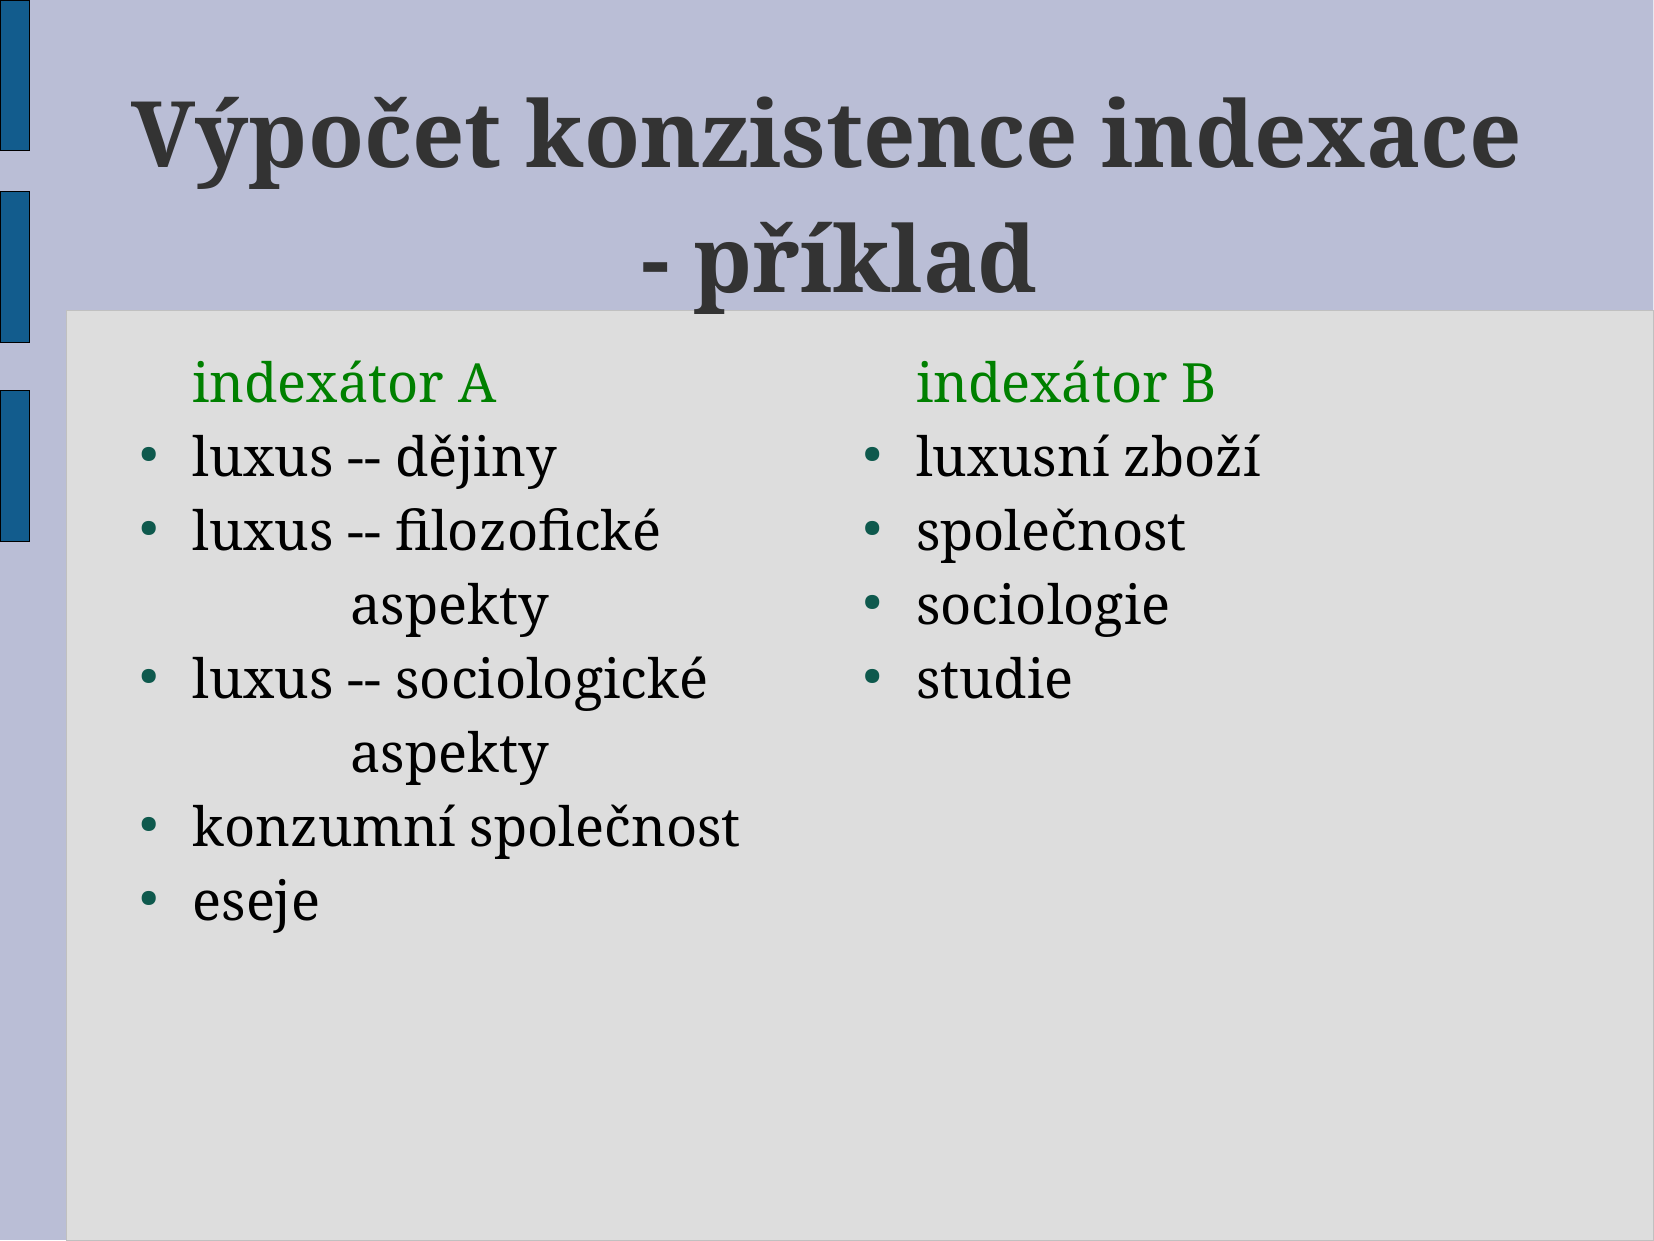

# Výpočet konzistence indexace - příklad
indexátor A
luxus -- dějiny
luxus -- filozofické 			 aspekty
luxus -- sociologické 		 aspekty
konzumní společnost
eseje
indexátor B
luxusní zboží
společnost
sociologie
studie